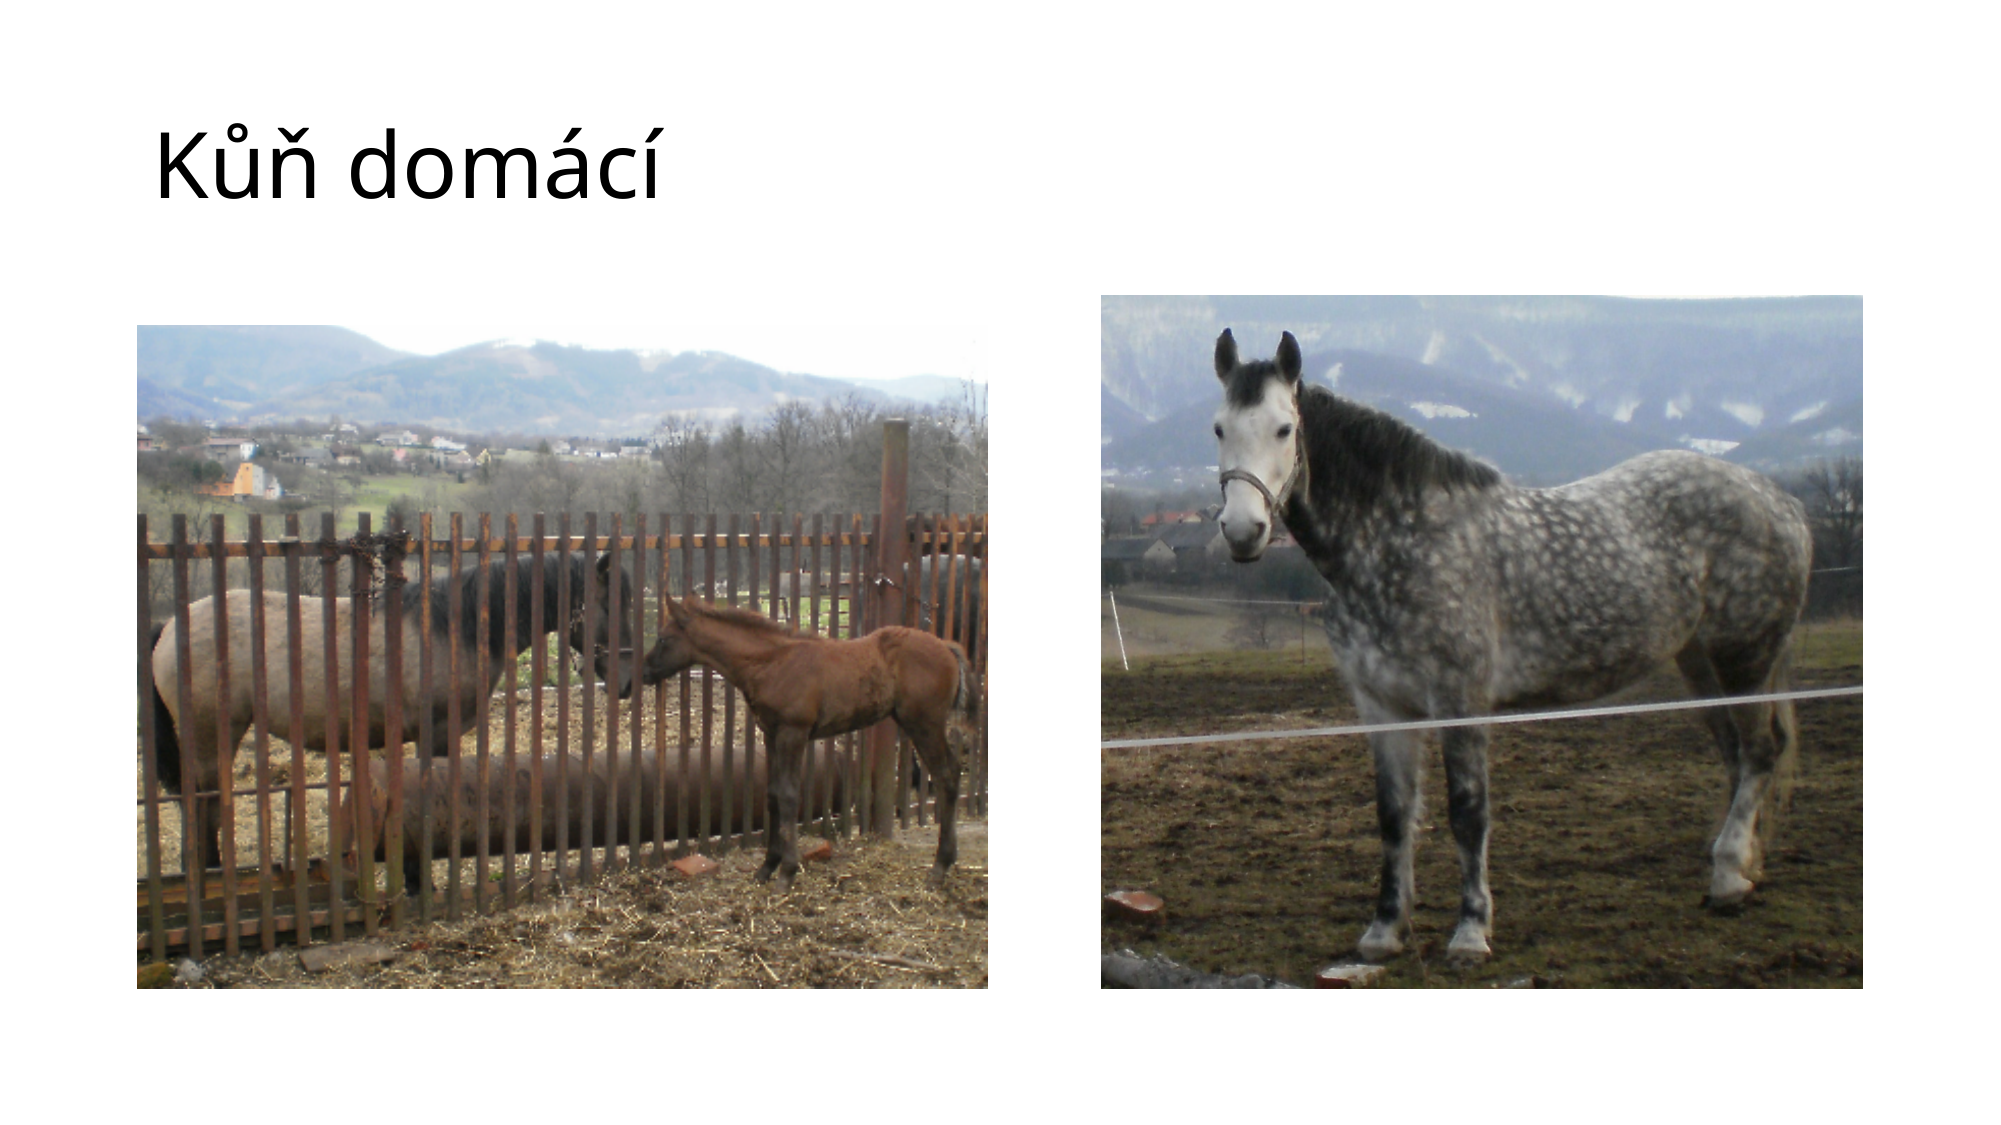

# Kůň domácí
Mládě je hříbě.
Samec je hřebec.
Samice je kobyla.